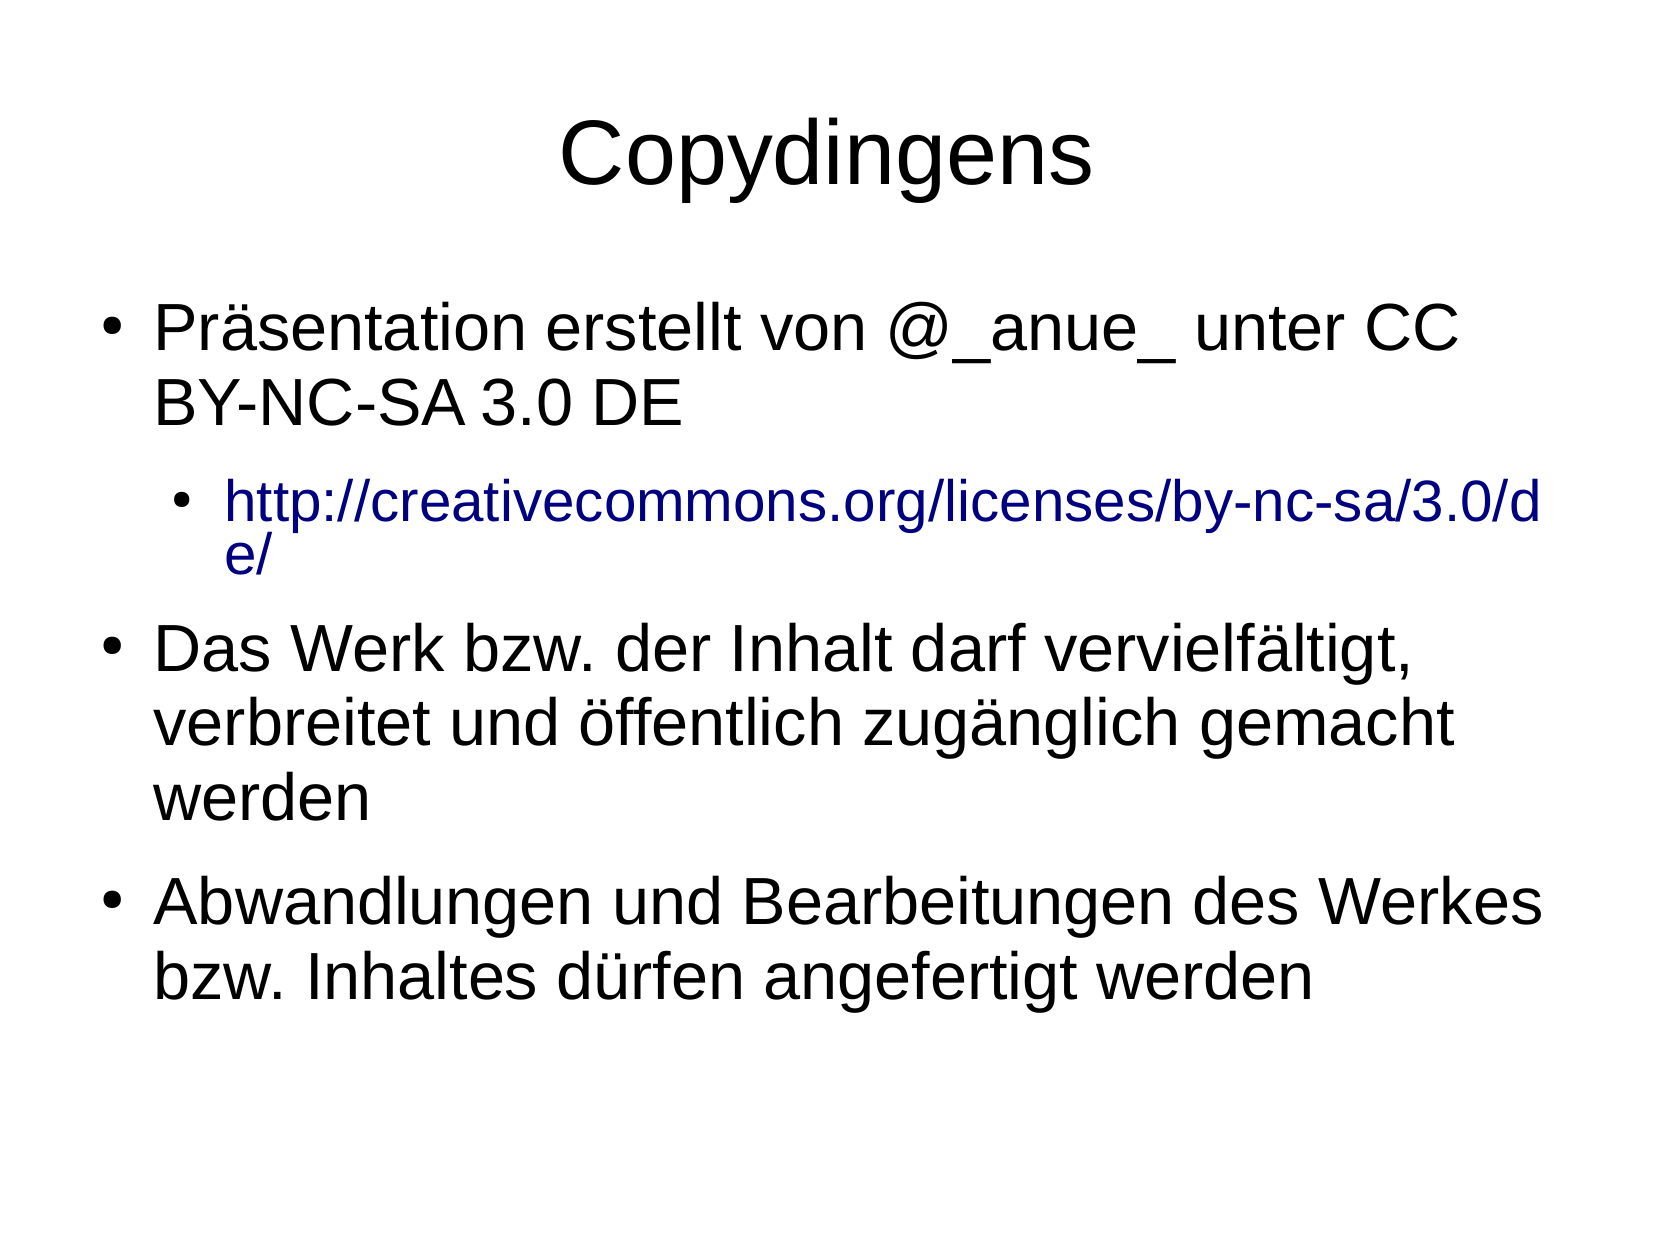

# Copydingens
Präsentation erstellt von @_anue_ unter CC BY-NC-SA 3.0 DE
http://creativecommons.org/licenses/by-nc-sa/3.0/de/
Das Werk bzw. der Inhalt darf vervielfältigt, verbreitet und öffentlich zugänglich gemacht werden
Abwandlungen und Bearbeitungen des Werkes bzw. Inhaltes dürfen angefertigt werden